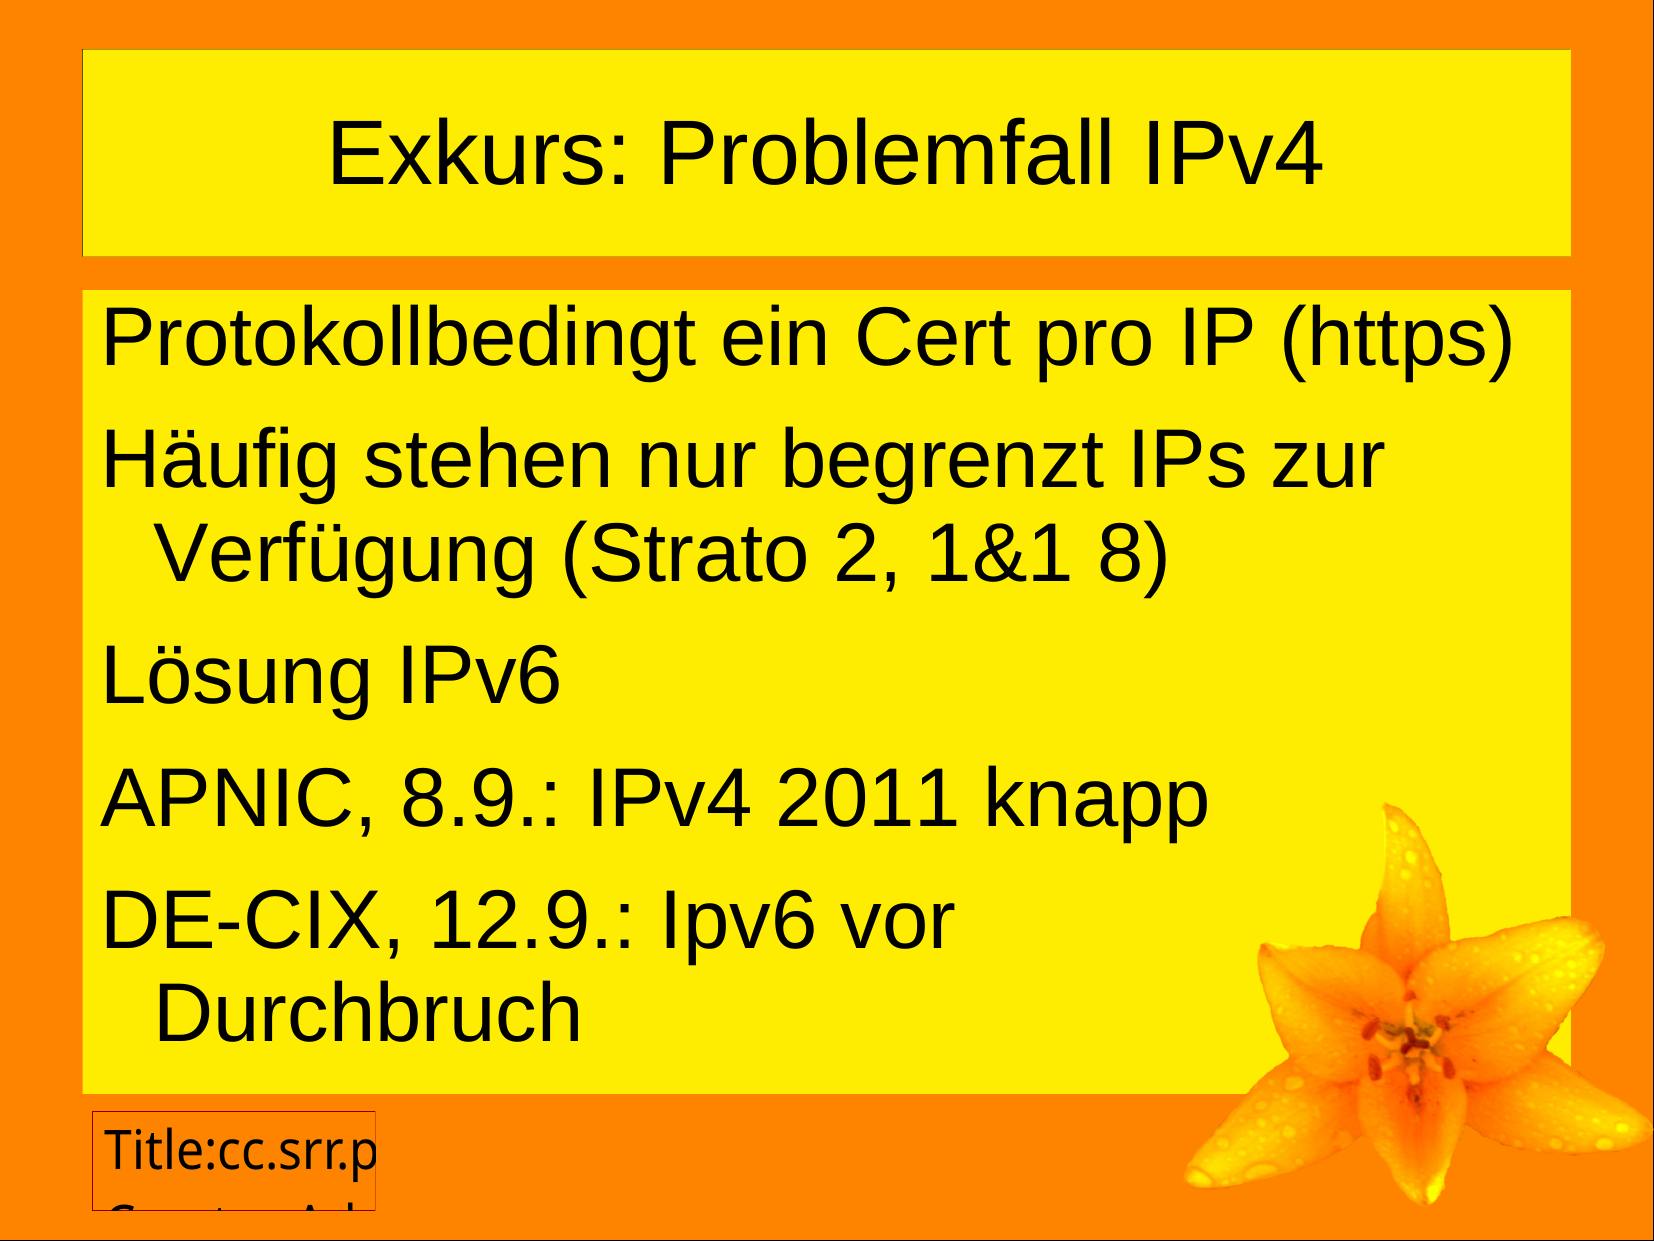

# Exkurs: Problemfall IPv4
Protokollbedingt ein Cert pro IP (https)
Häufig stehen nur begrenzt IPs zur Verfügung (Strato 2, 1&1 8)
Lösung IPv6
APNIC, 8.9.: IPv4 2011 knapp
DE-CIX, 12.9.: Ipv6 vor
Durchbruch